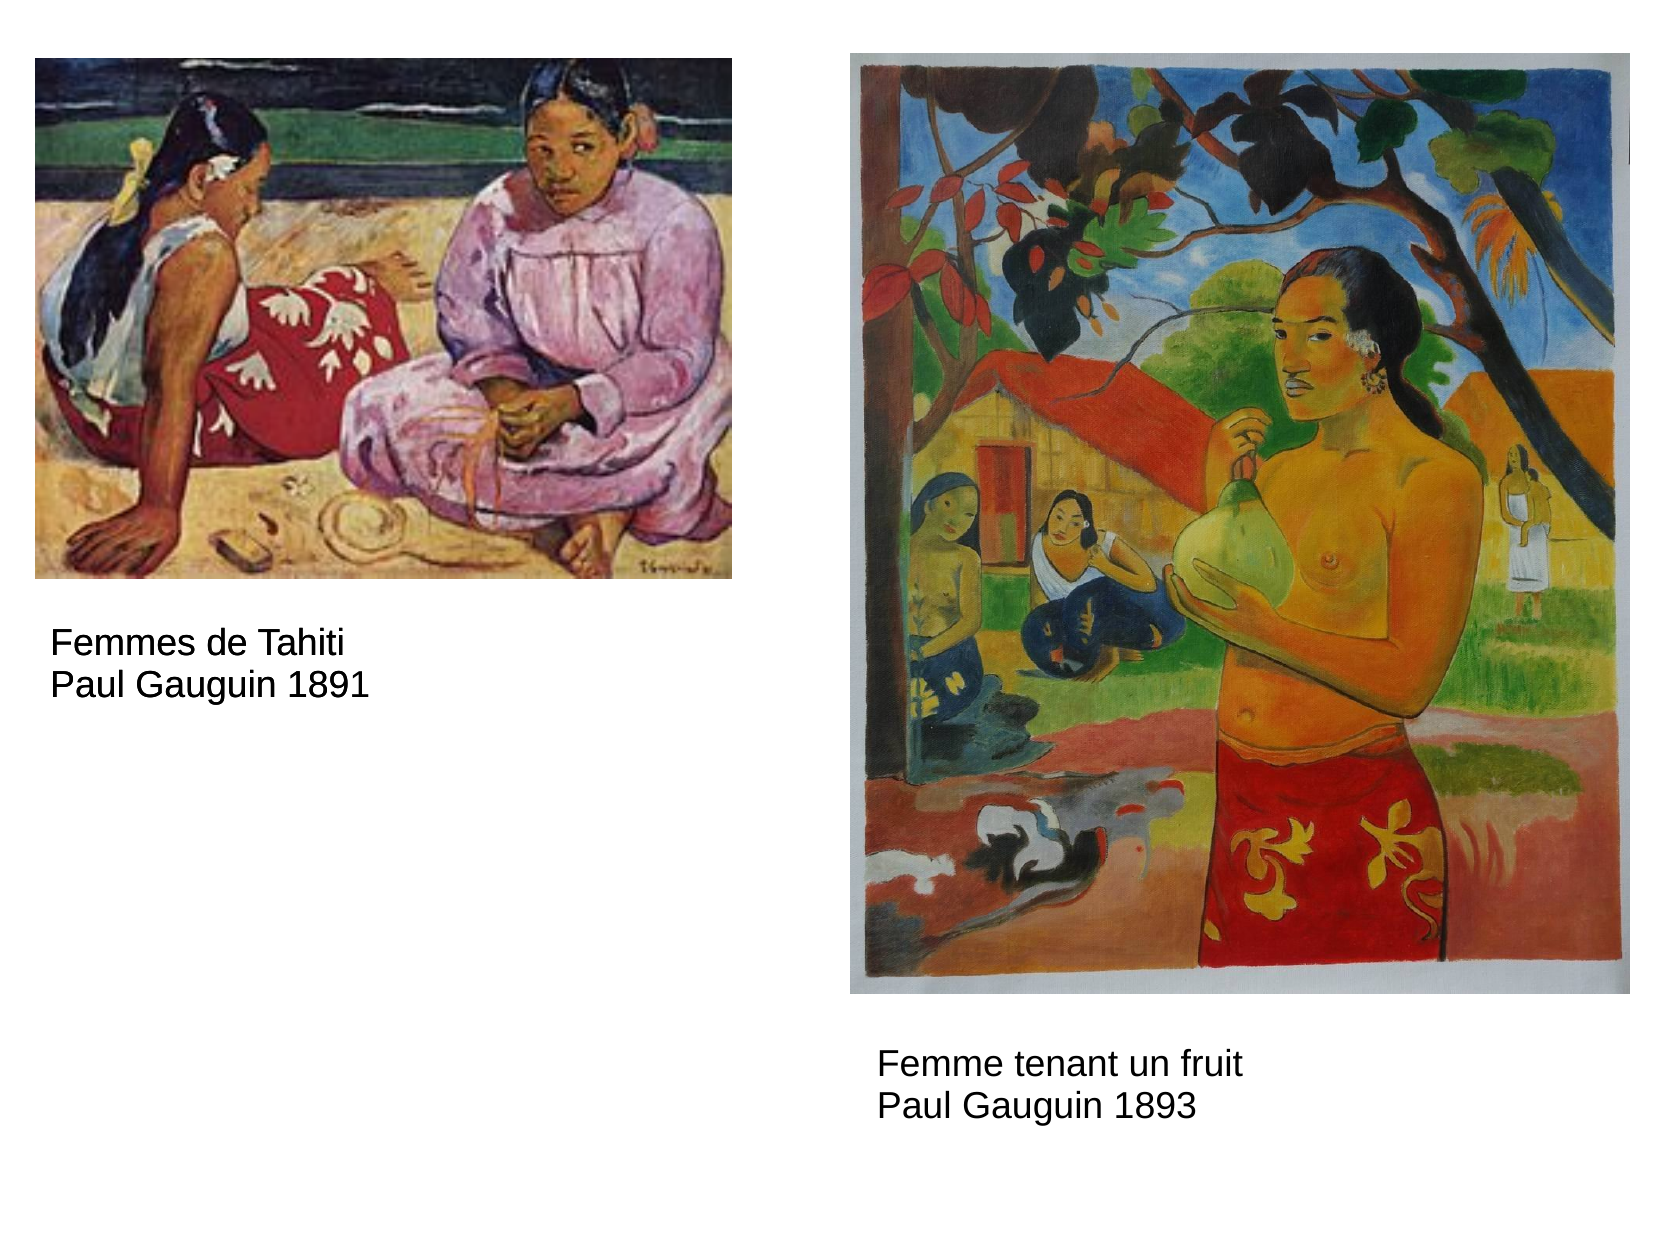

Femmes de Tahiti
Paul Gauguin 1891
Femmes de Tahiti
Paul Gauguin 189
Femme tenant un fruit
Paul Gauguin 1893